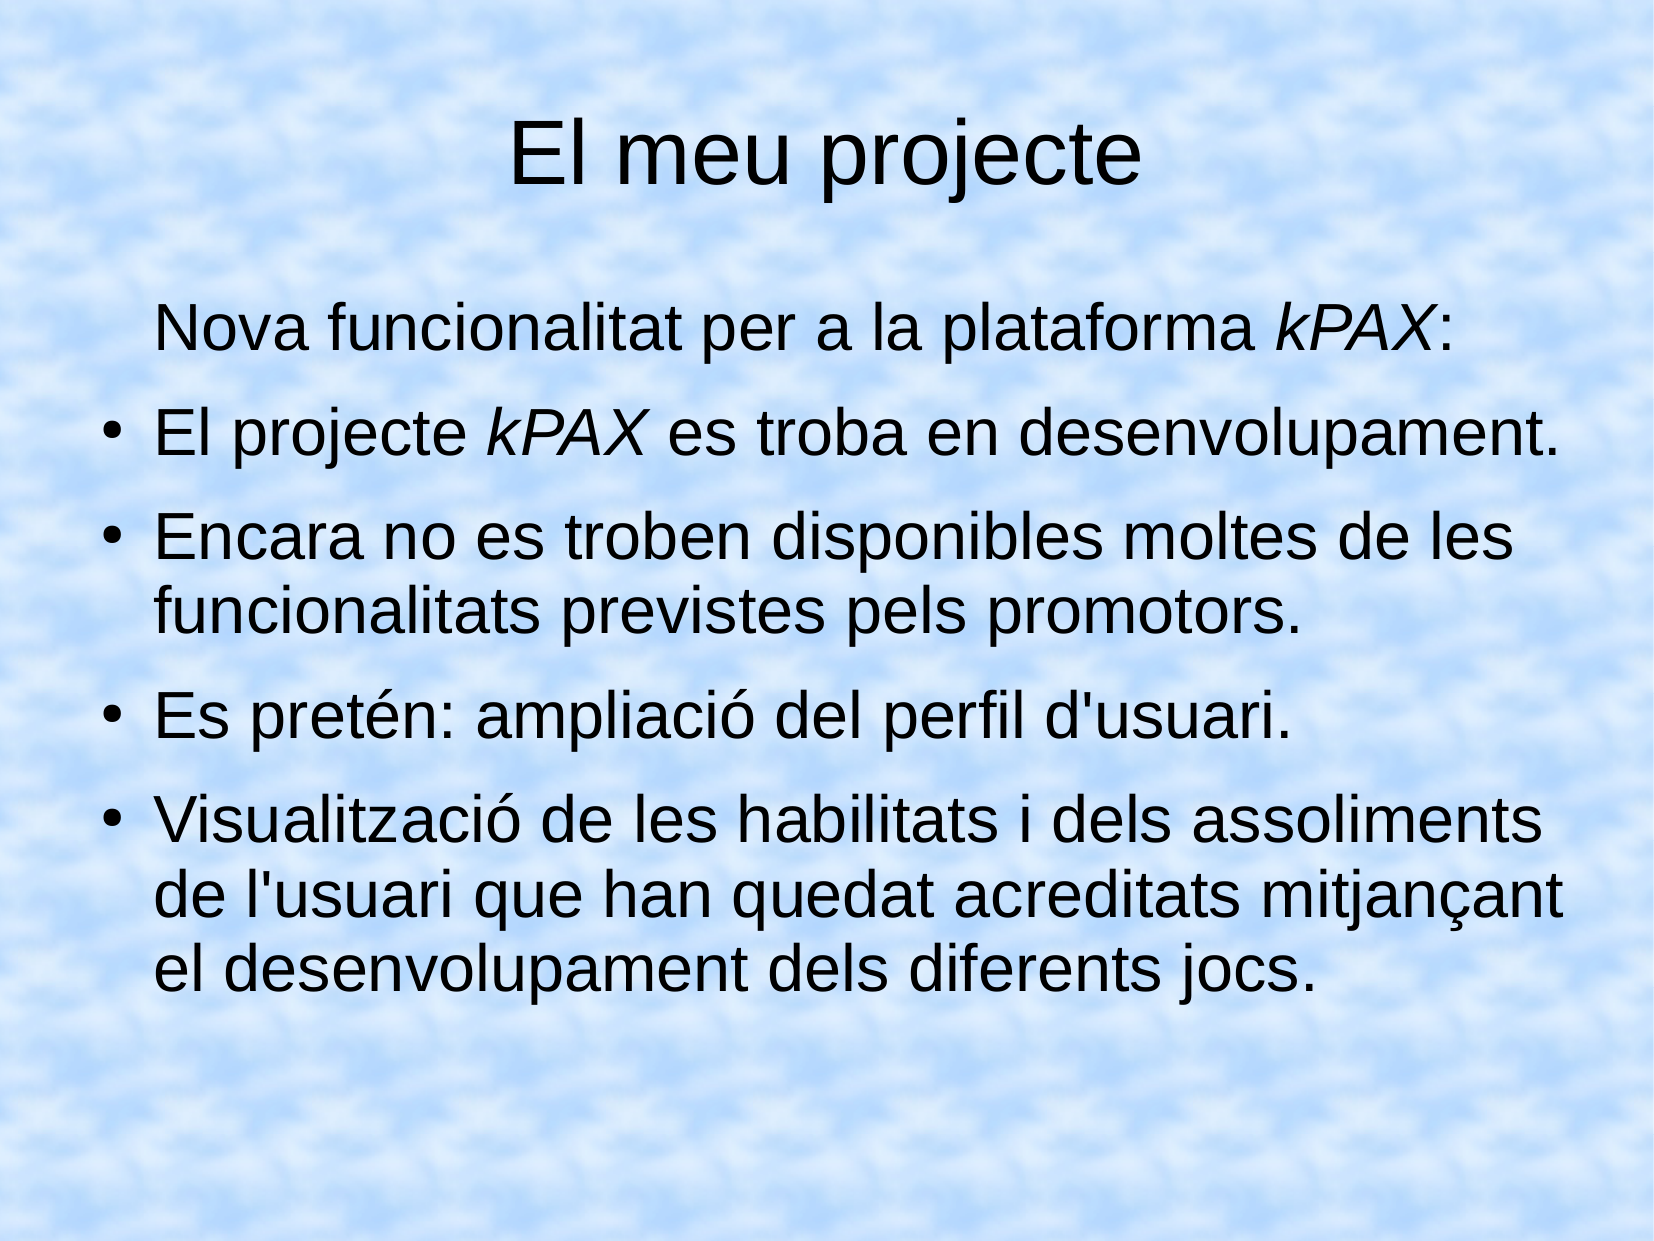

# El meu projecte
Nova funcionalitat per a la plataforma kPAX:
El projecte kPAX es troba en desenvolupament.
Encara no es troben disponibles moltes de les funcionalitats previstes pels promotors.
Es pretén: ampliació del perfil d'usuari.
Visualització de les habilitats i dels assoliments de l'usuari que han quedat acreditats mitjançant el desenvolupament dels diferents jocs.